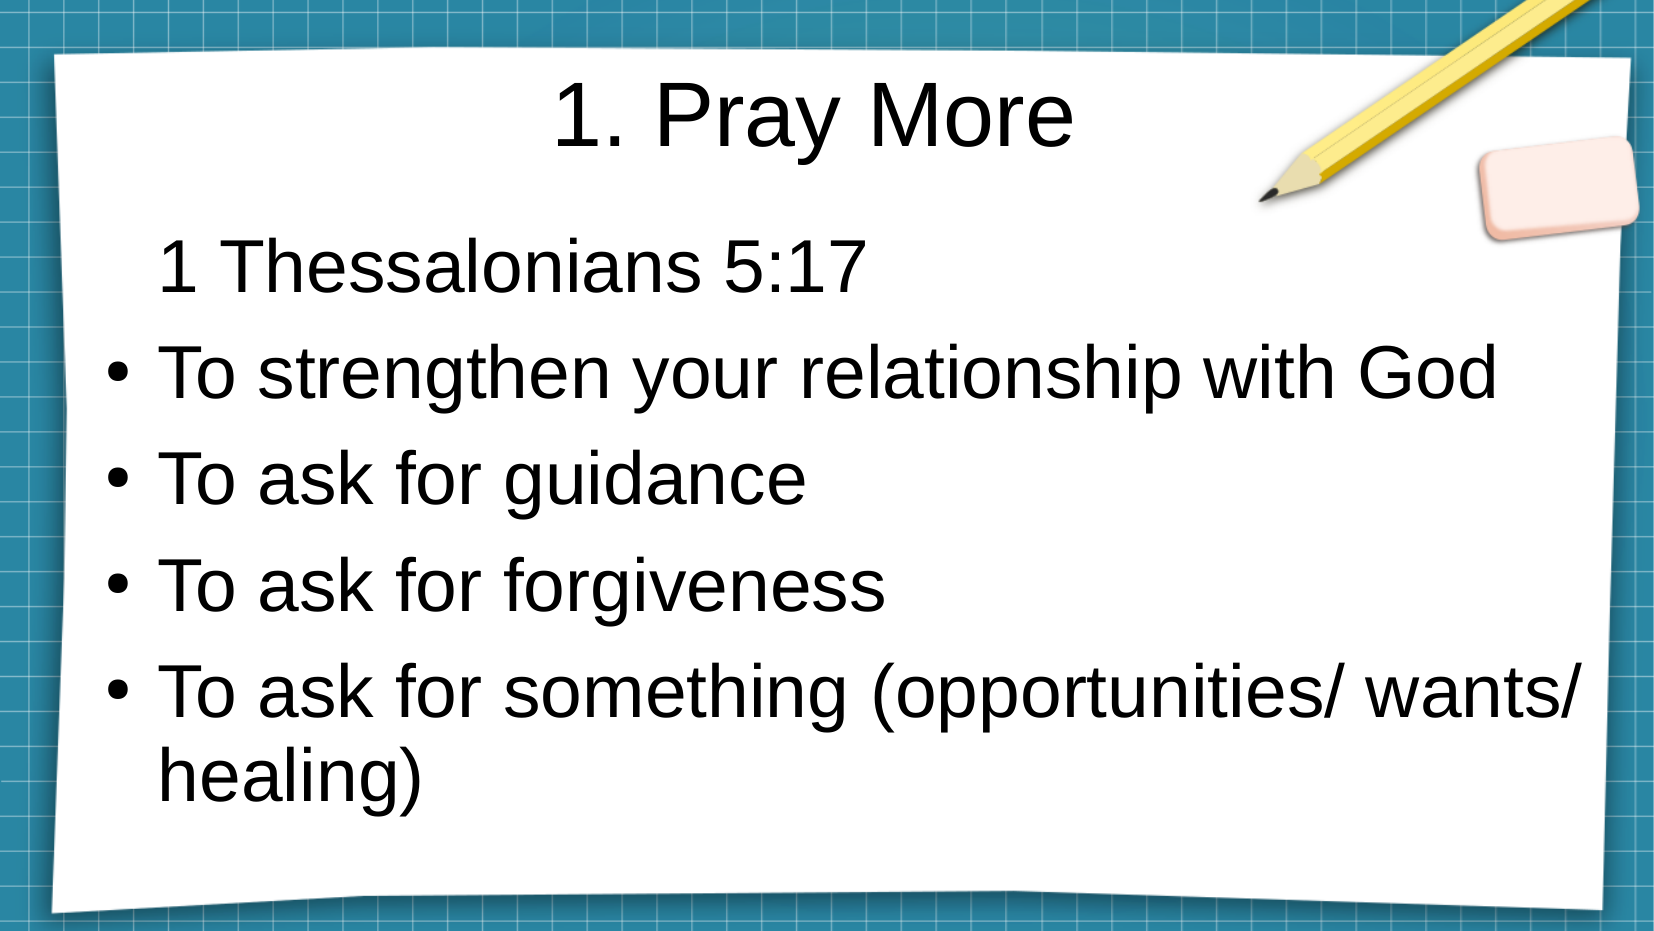

# 1. Pray More
1 Thessalonians 5:17
To strengthen your relationship with God
To ask for guidance
To ask for forgiveness
To ask for something (opportunities/ wants/ healing)